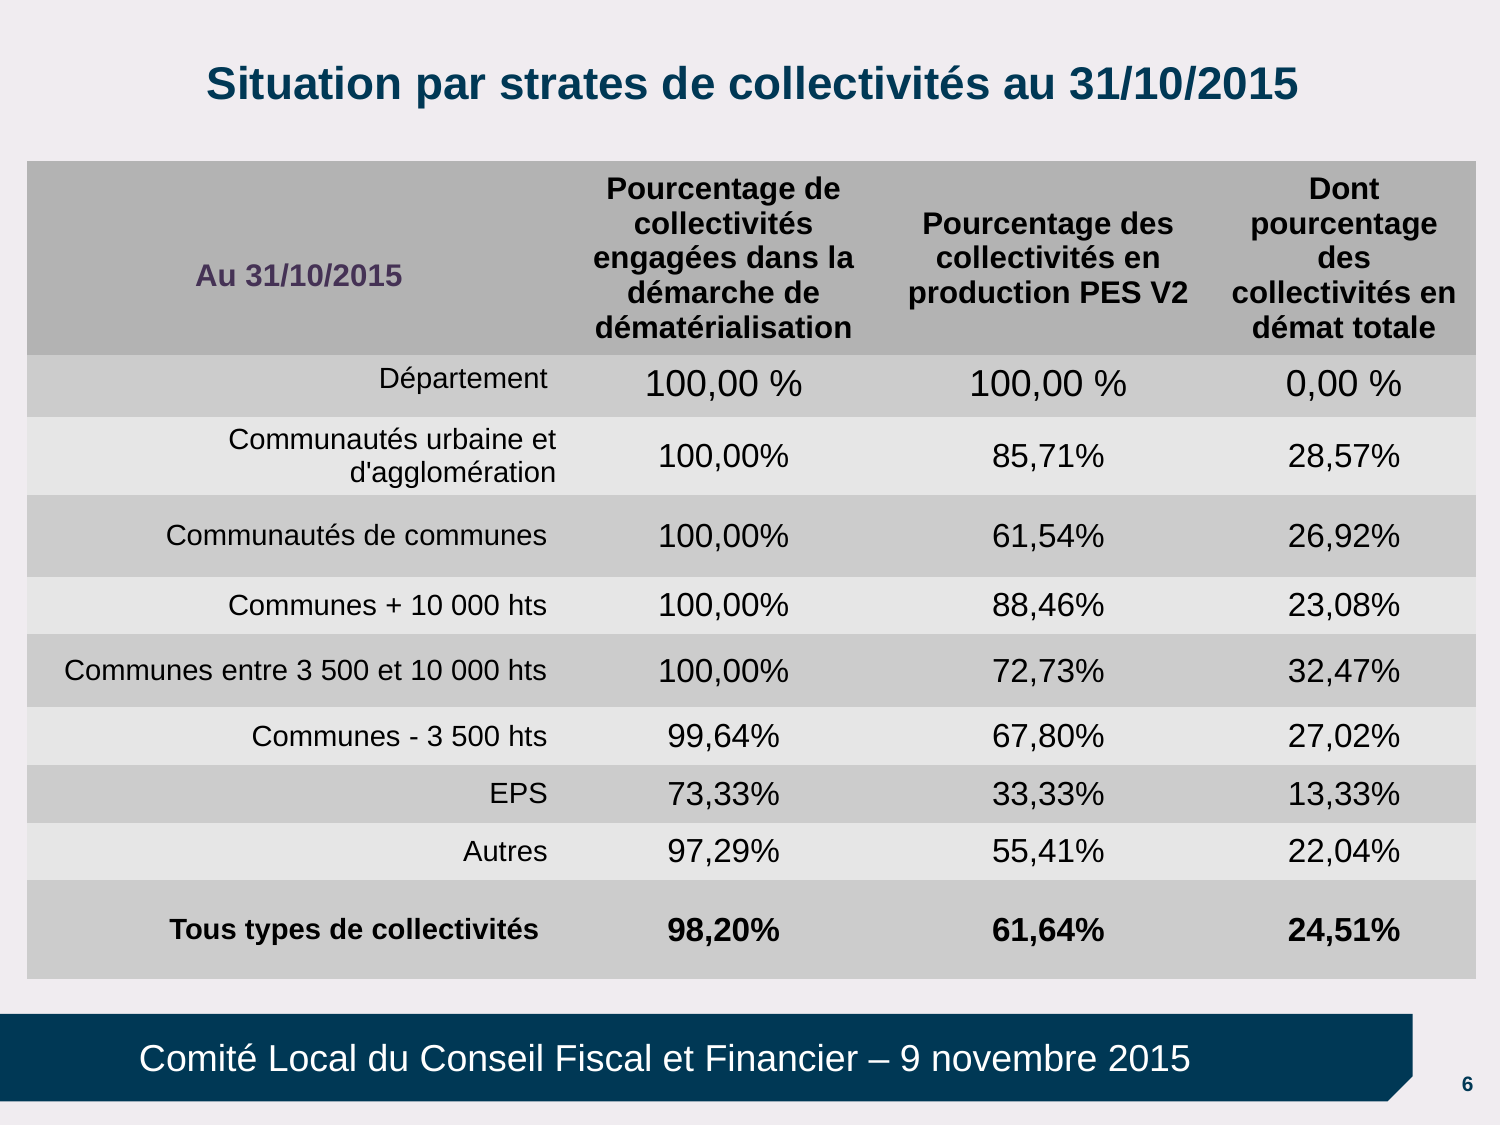

# Situation par strates de collectivités au 31/10/2015
| Au 31/10/2015 | Pourcentage de collectivités engagées dans la démarche de dématérialisation | Pourcentage des collectivités en production PES V2 | Dont pourcentage des collectivités en démat totale |
| --- | --- | --- | --- |
| Département | 100,00 % | 100,00 % | 0,00 % |
| Communautés urbaine et d'agglomération | 100,00% | 85,71% | 28,57% |
| Communautés de communes | 100,00% | 61,54% | 26,92% |
| Communes + 10 000 hts | 100,00% | 88,46% | 23,08% |
| Communes entre 3 500 et 10 000 hts | 100,00% | 72,73% | 32,47% |
| Communes - 3 500 hts | 99,64% | 67,80% | 27,02% |
| EPS | 73,33% | 33,33% | 13,33% |
| Autres | 97,29% | 55,41% | 22,04% |
| Tous types de collectivités | 98,20% | 61,64% | 24,51% |